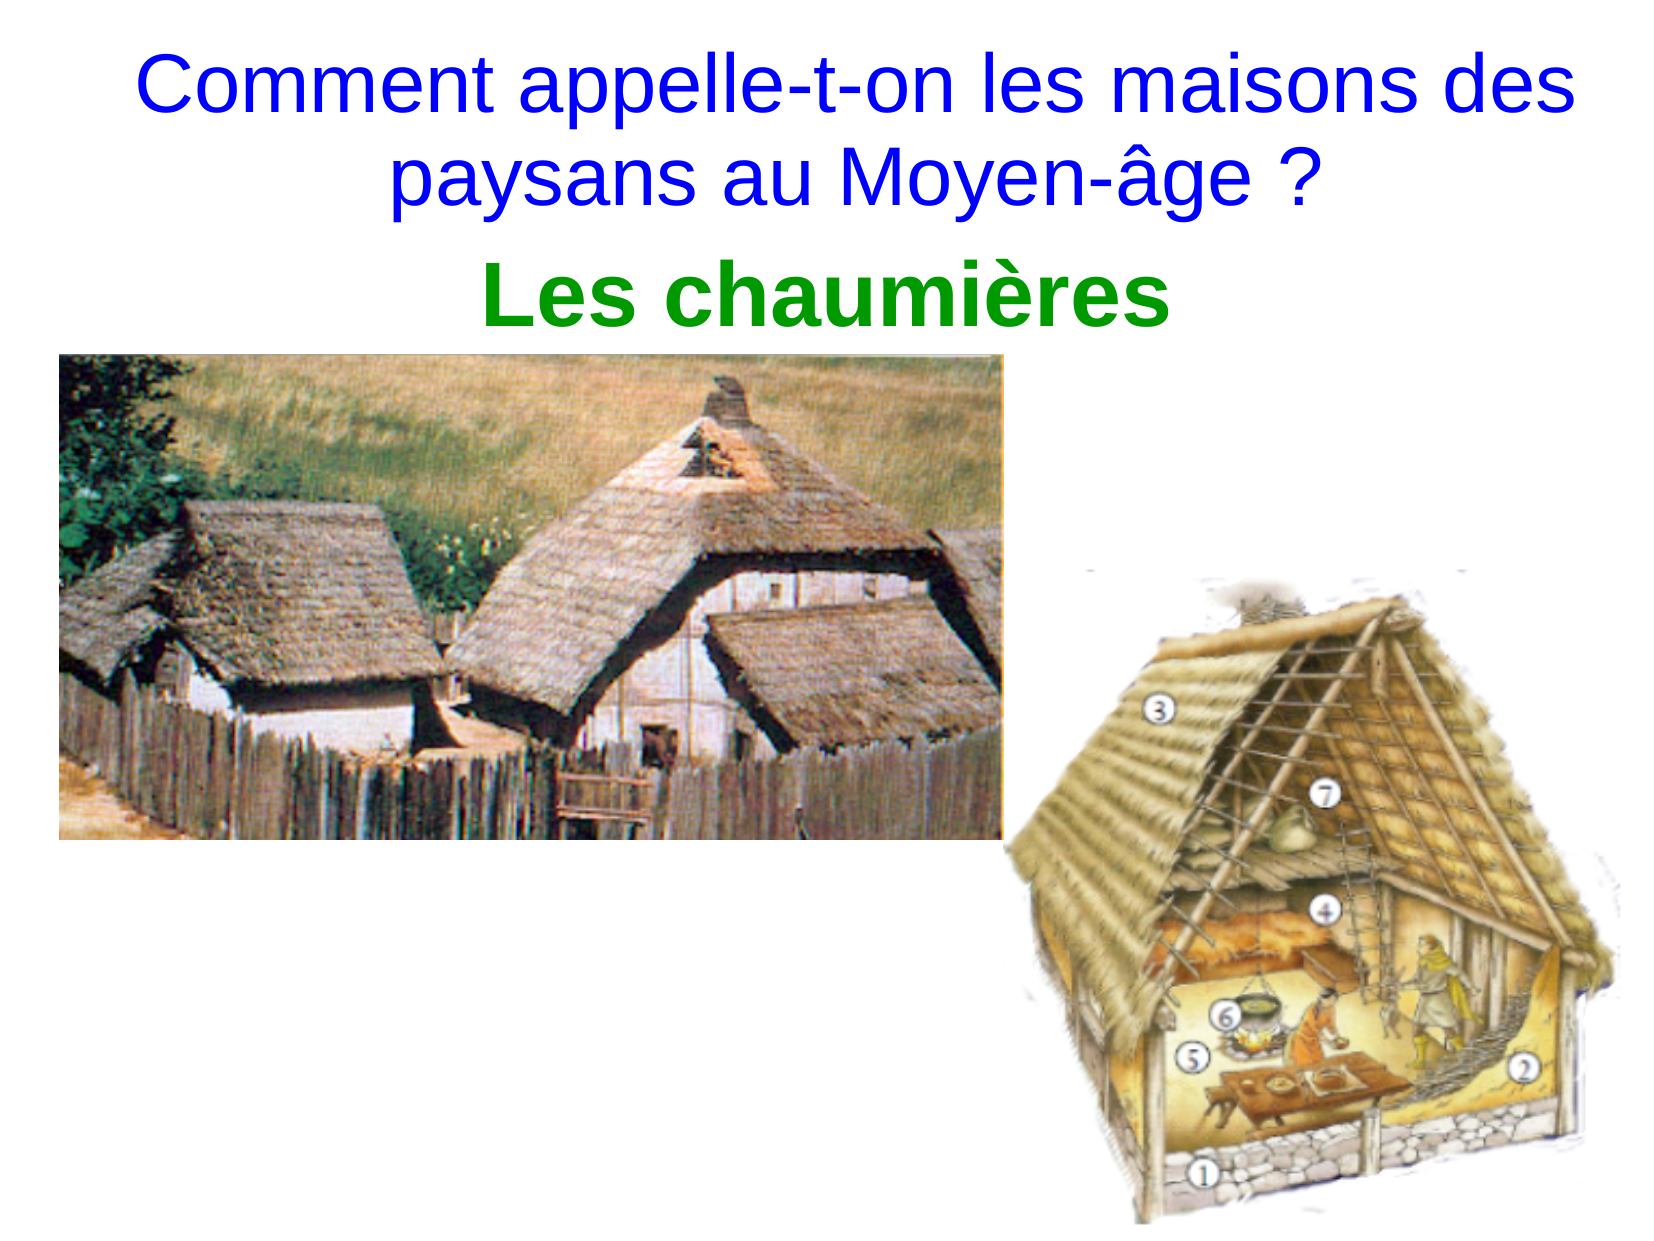

Comment appelle-t-on les maisons des paysans au Moyen-âge ?
Les chaumières